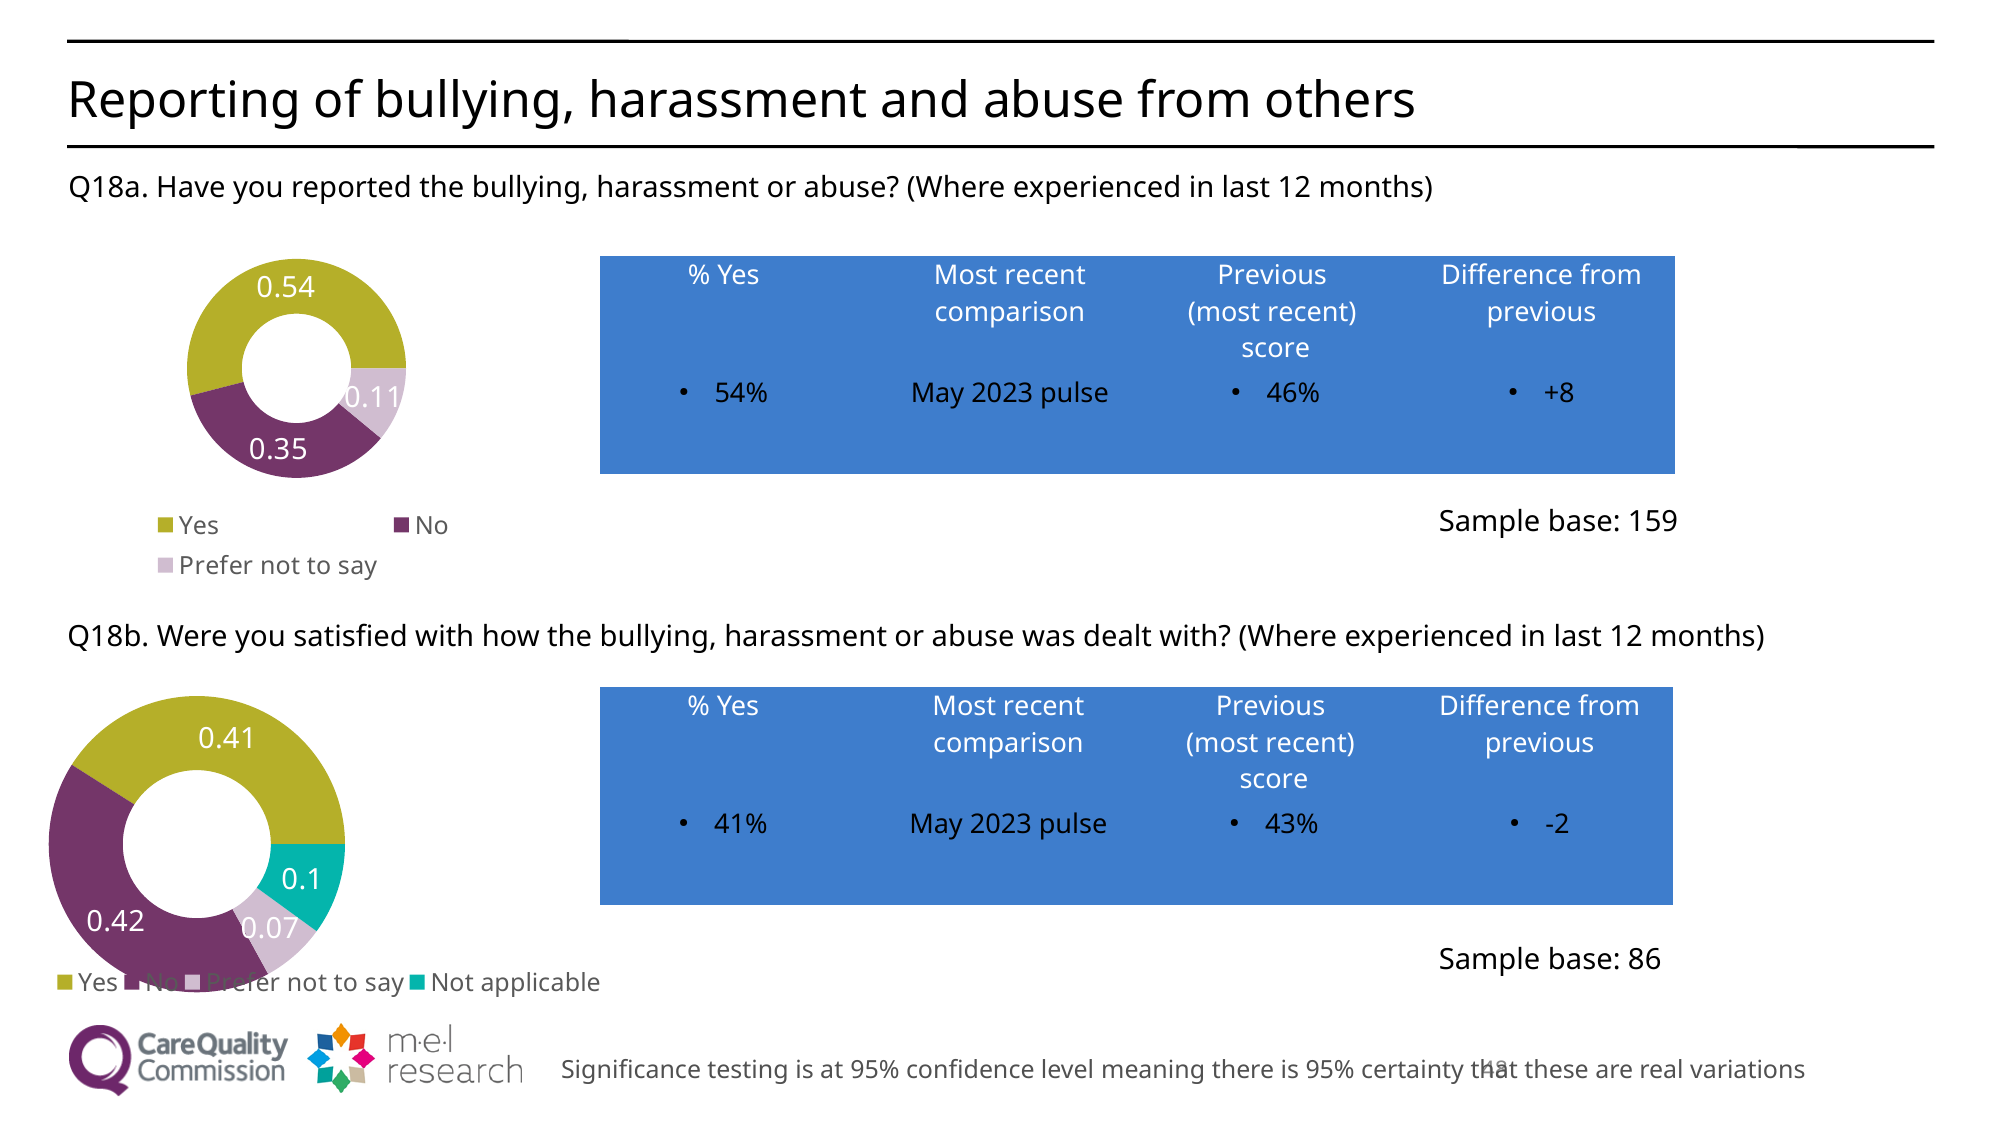

# Reporting of bullying, harassment and abuse from others
Q18a. Have you reported the bullying, harassment or abuse? (Where experienced in last 12 months)
### Chart
| Category | x |
|---|---|
| Yes | 0.54 |
| No | 0.35 |
| Prefer not to say | 0.11 || % Yes | | Most recent comparison | Previous (most recent) score | Difference from previous |
| --- | --- | --- | --- | --- |
| 54% | | May 2023 pulse | 46% | +8 |
Sample base: 159
Q18b. Were you satisfied with how the bullying, harassment or abuse was dealt with? (Where experienced in last 12 months)
### Chart
| Category | x |
|---|---|
| Yes | 0.41 |
| No | 0.42 |
| Prefer not to say | 0.07 |
| Not applicable | 0.1 || % Yes | | Most recent comparison | Previous (most recent) score | Difference from previous |
| --- | --- | --- | --- | --- |
| 41% | | May 2023 pulse | 43% | -2 |
Sample base: 86
41
Significance testing is at 95% confidence level meaning there is 95% certainty that these are real variations